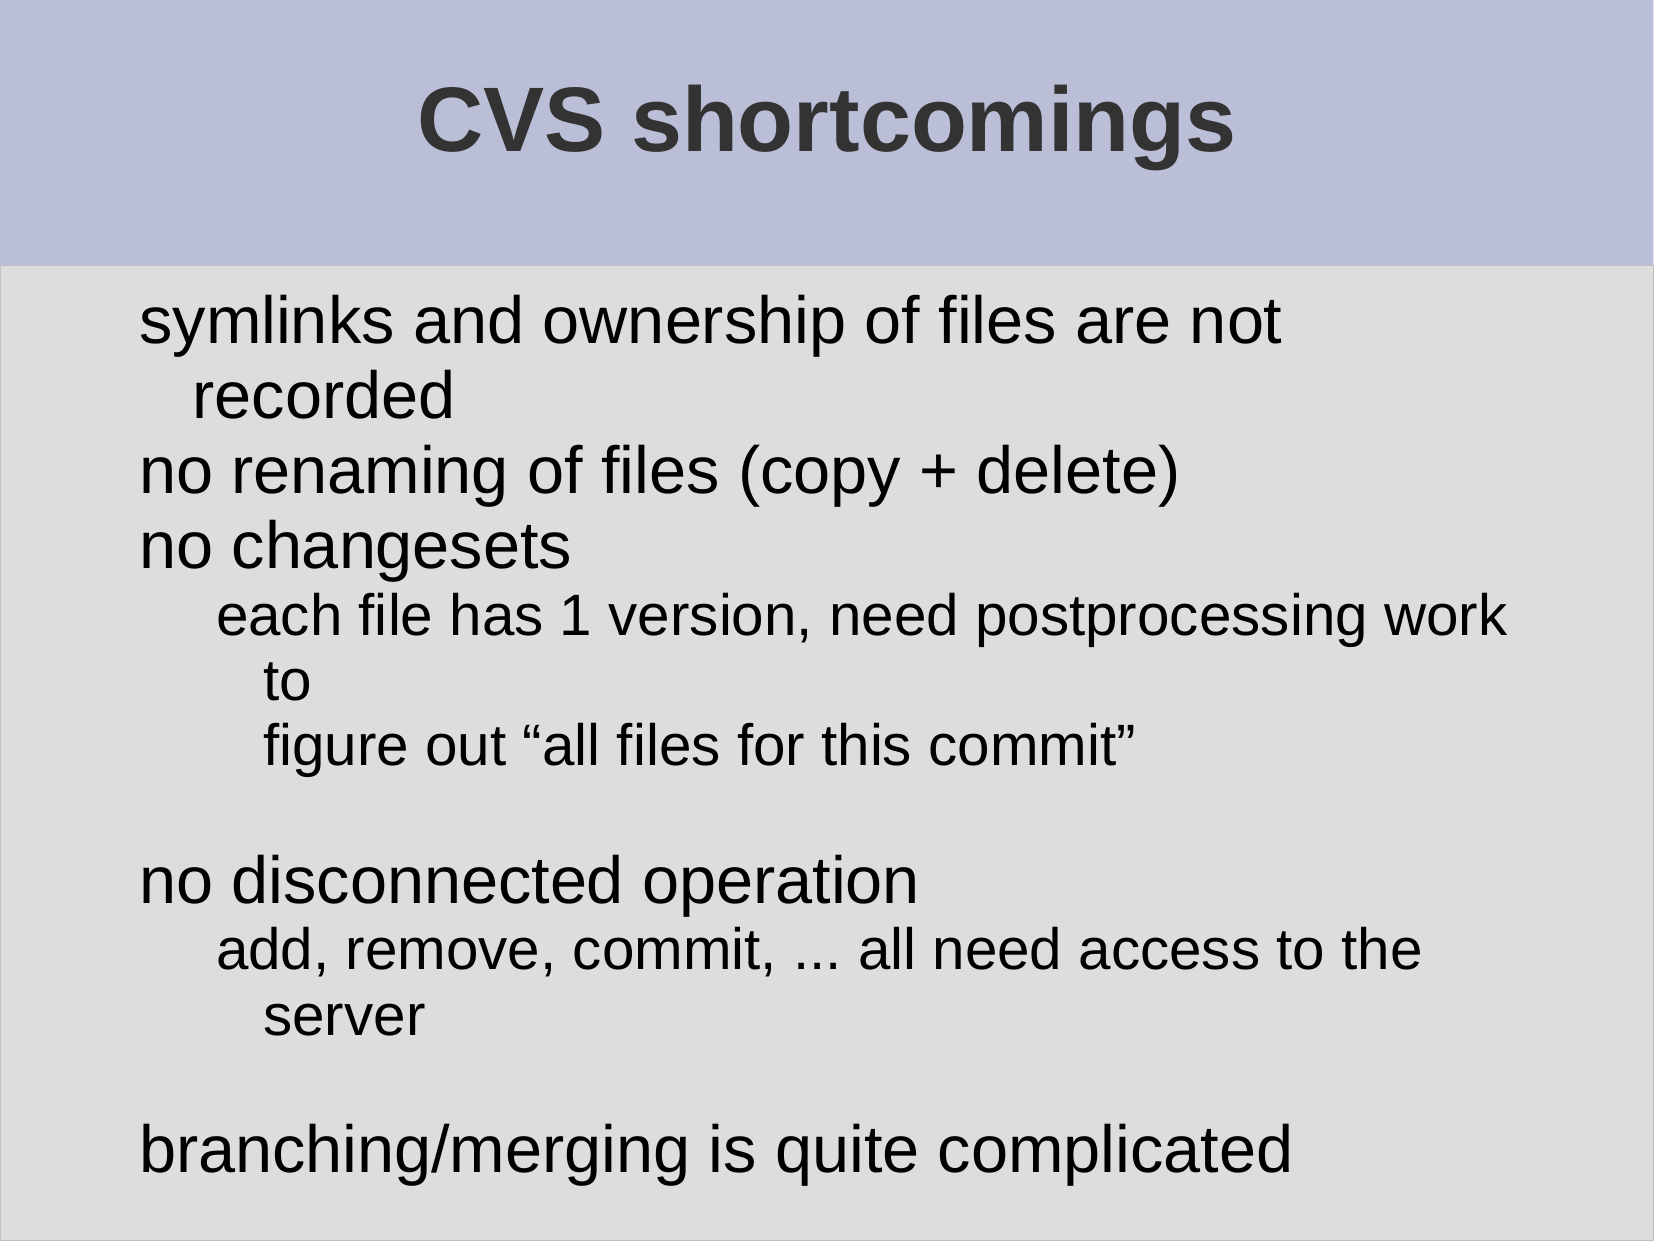

# CVS shortcomings
symlinks and ownership of files are not recorded
no renaming of files (copy + delete)
no changesets
each file has 1 version, need postprocessing work to
figure out “all files for this commit”
no disconnected operation
add, remove, commit, ... all need access to the server
branching/merging is quite complicated